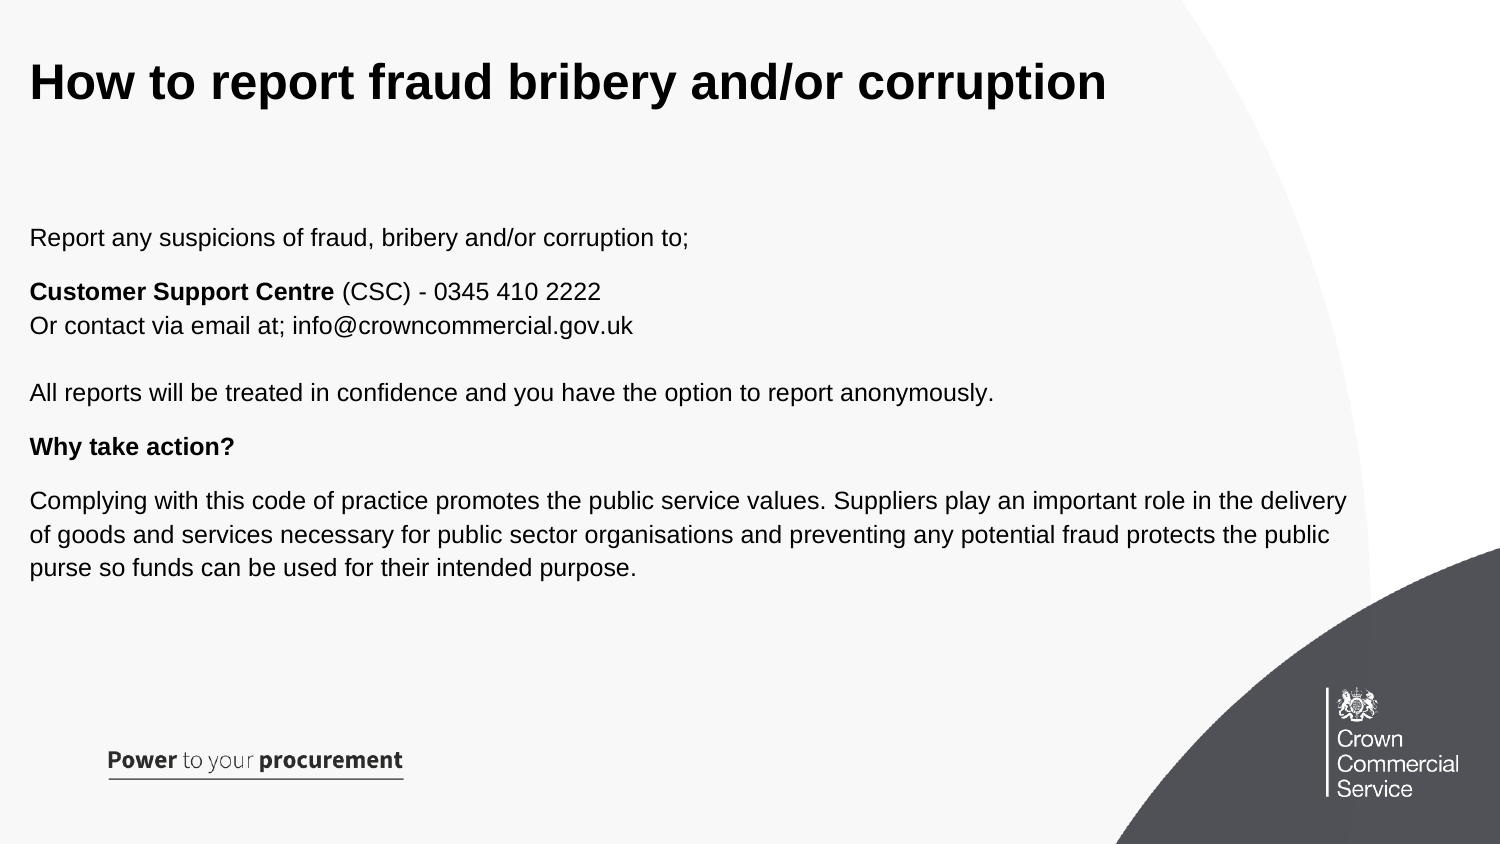

How to report fraud bribery and/or corruption
Report any suspicions of fraud, bribery and/or corruption to;
Customer Support Centre (CSC) - ​0345 410 2222
Or contact via email at; info@crowncommercial.gov.uk
All reports will be treated in confidence and you have the option to report anonymously.
Why take action?
Complying with this code of practice promotes the public service values. Suppliers play an important role in the delivery of goods and services necessary for public sector organisations and preventing any potential fraud protects the public purse so funds can be used for their intended purpose.